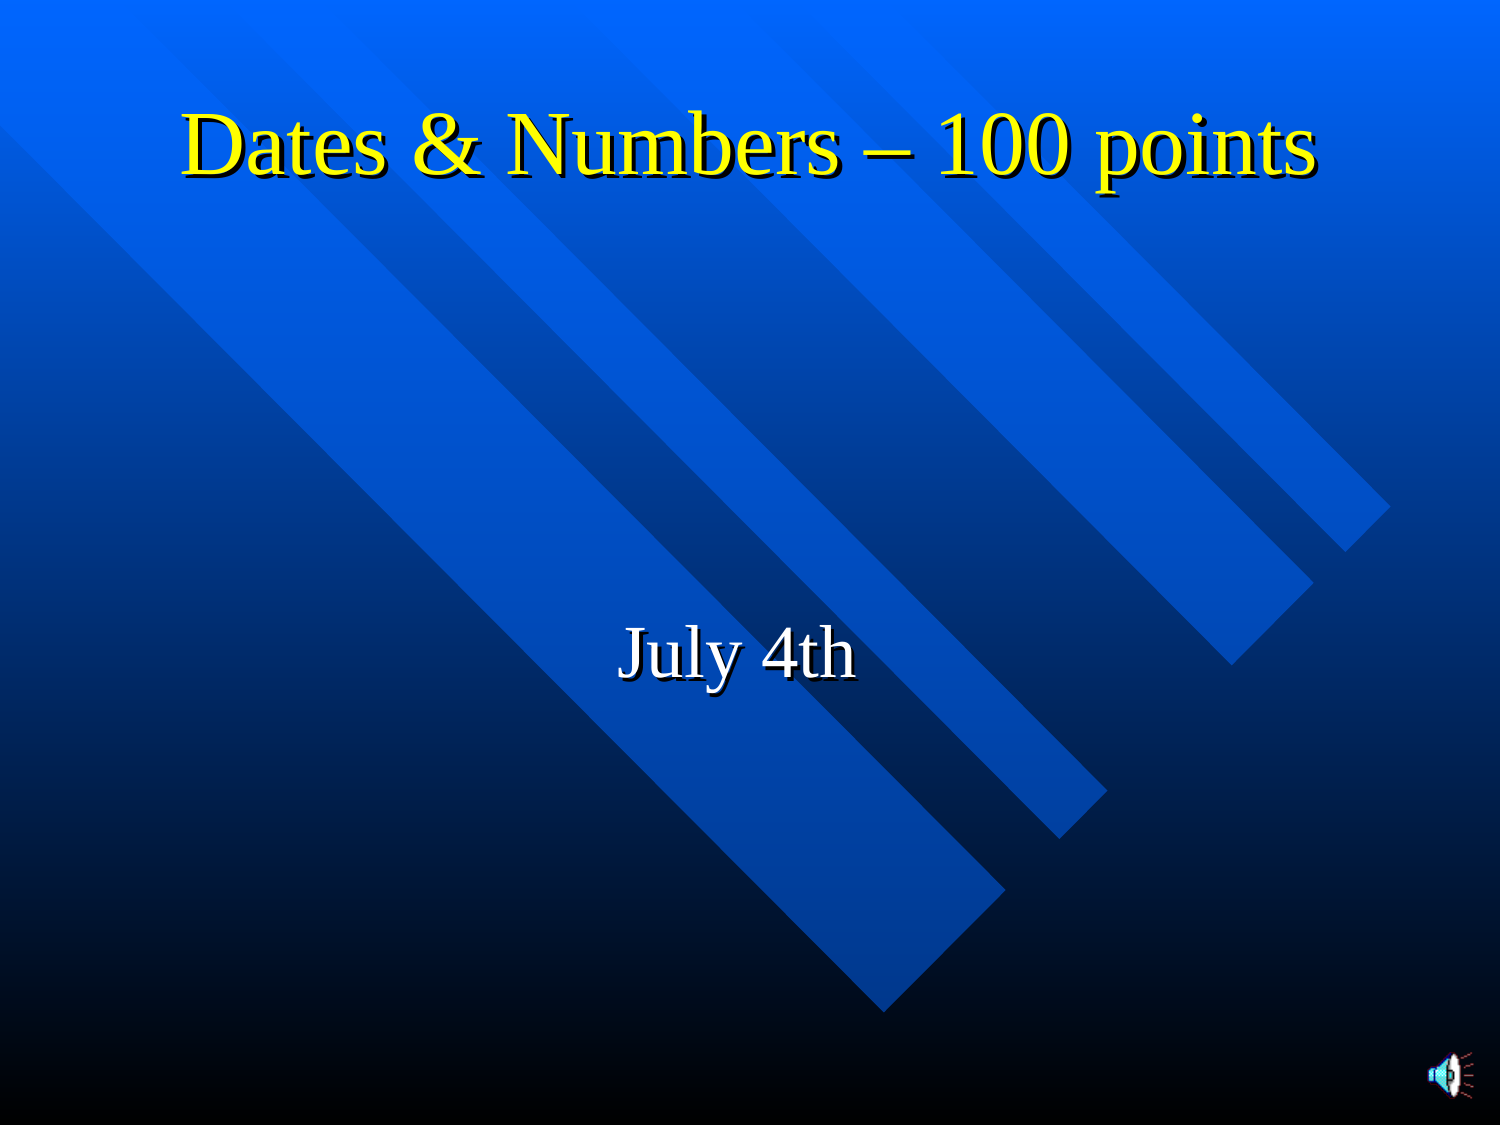

# Dates & Numbers – 100 points
| July 4th |
| --- |